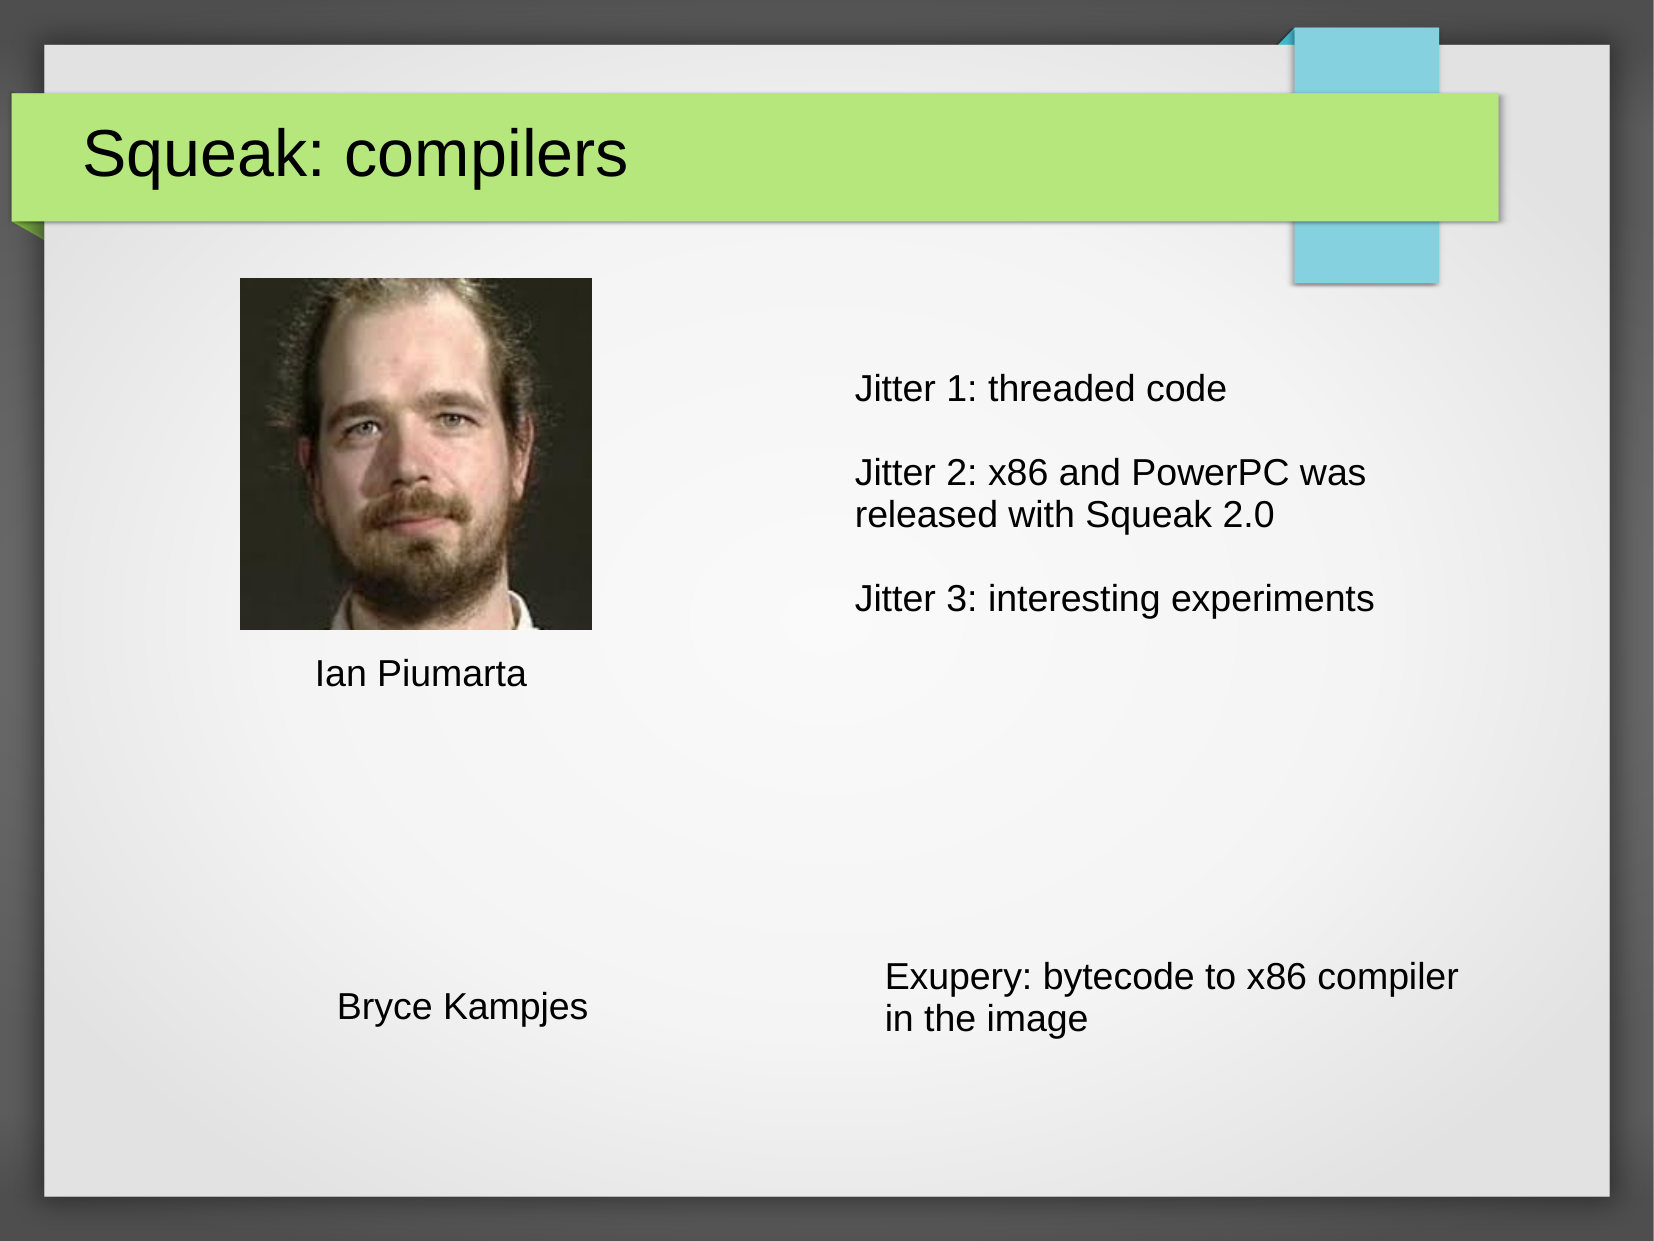

# Squeak: compilers
Jitter 1: threaded code
Jitter 2: x86 and PowerPC was released with Squeak 2.0
Jitter 3: interesting experiments
Ian Piumarta
Exupery: bytecode to x86 compiler in the image
Bryce Kampjes